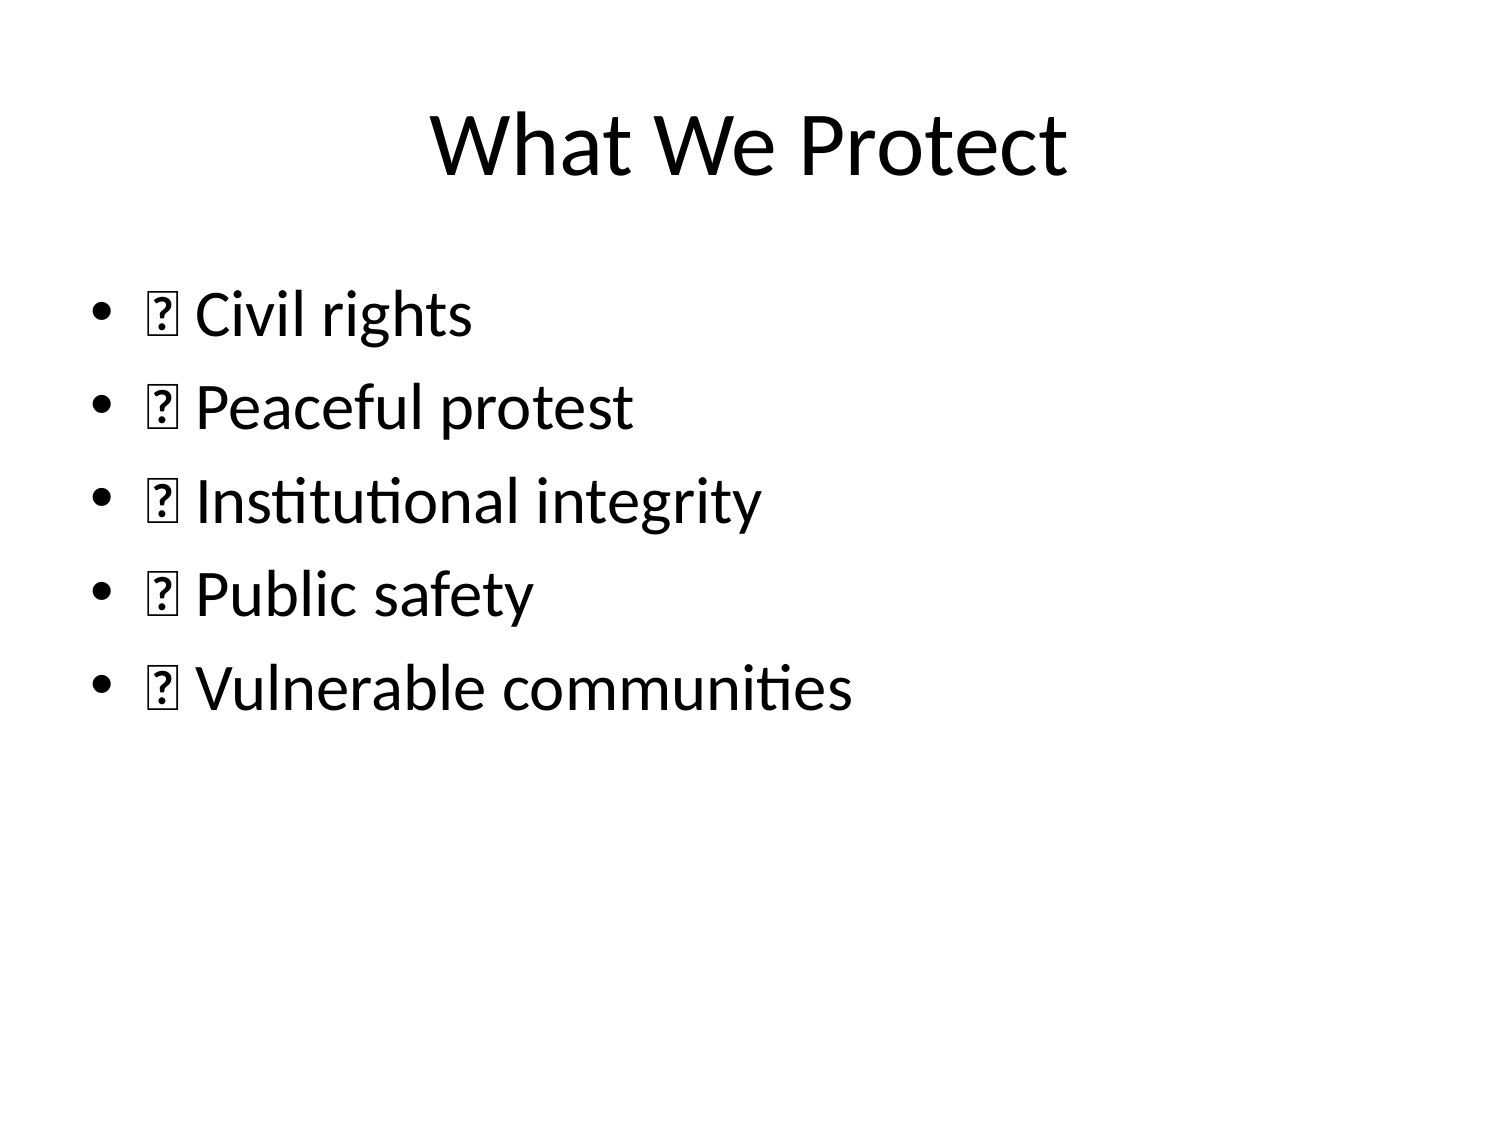

# What We Protect
✅ Civil rights
✅ Peaceful protest
✅ Institutional integrity
✅ Public safety
✅ Vulnerable communities